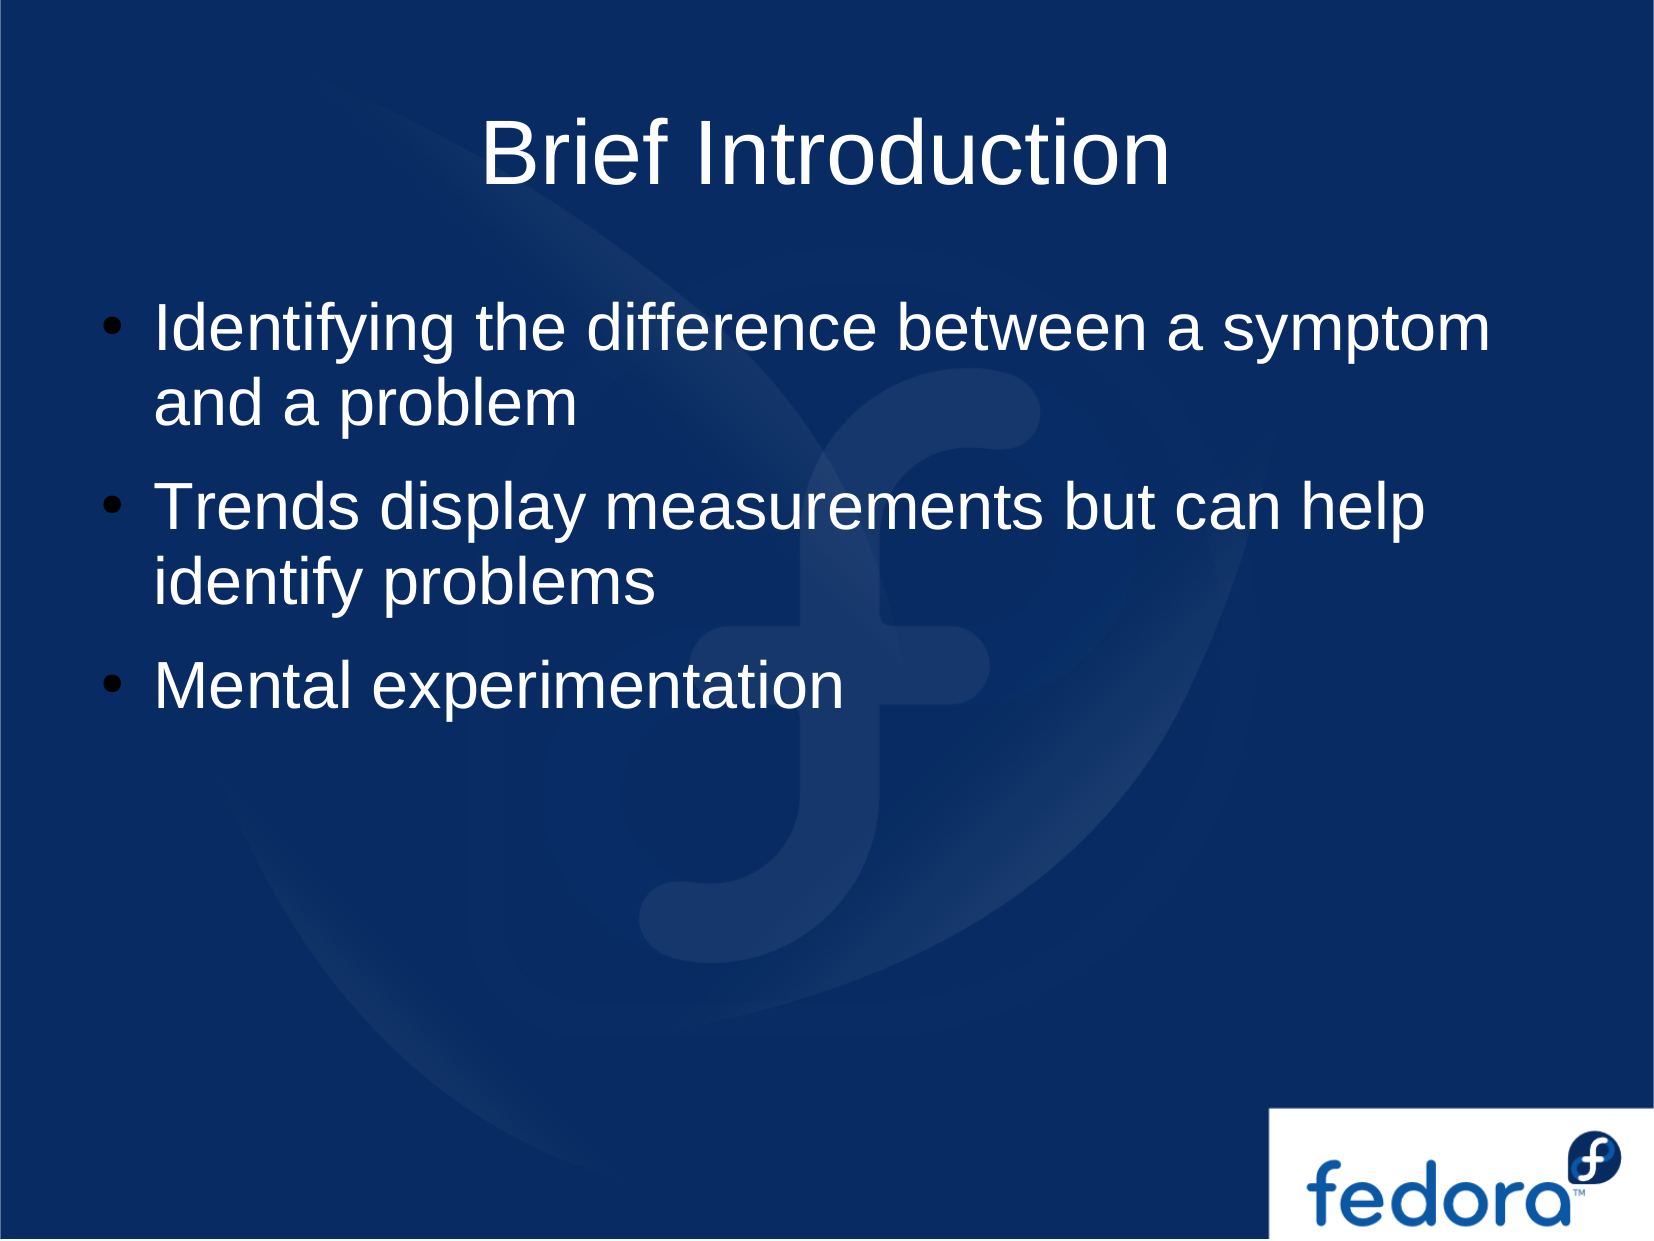

# Brief Introduction
Identifying the difference between a symptom and a problem
Trends display measurements but can help identify problems
Mental experimentation